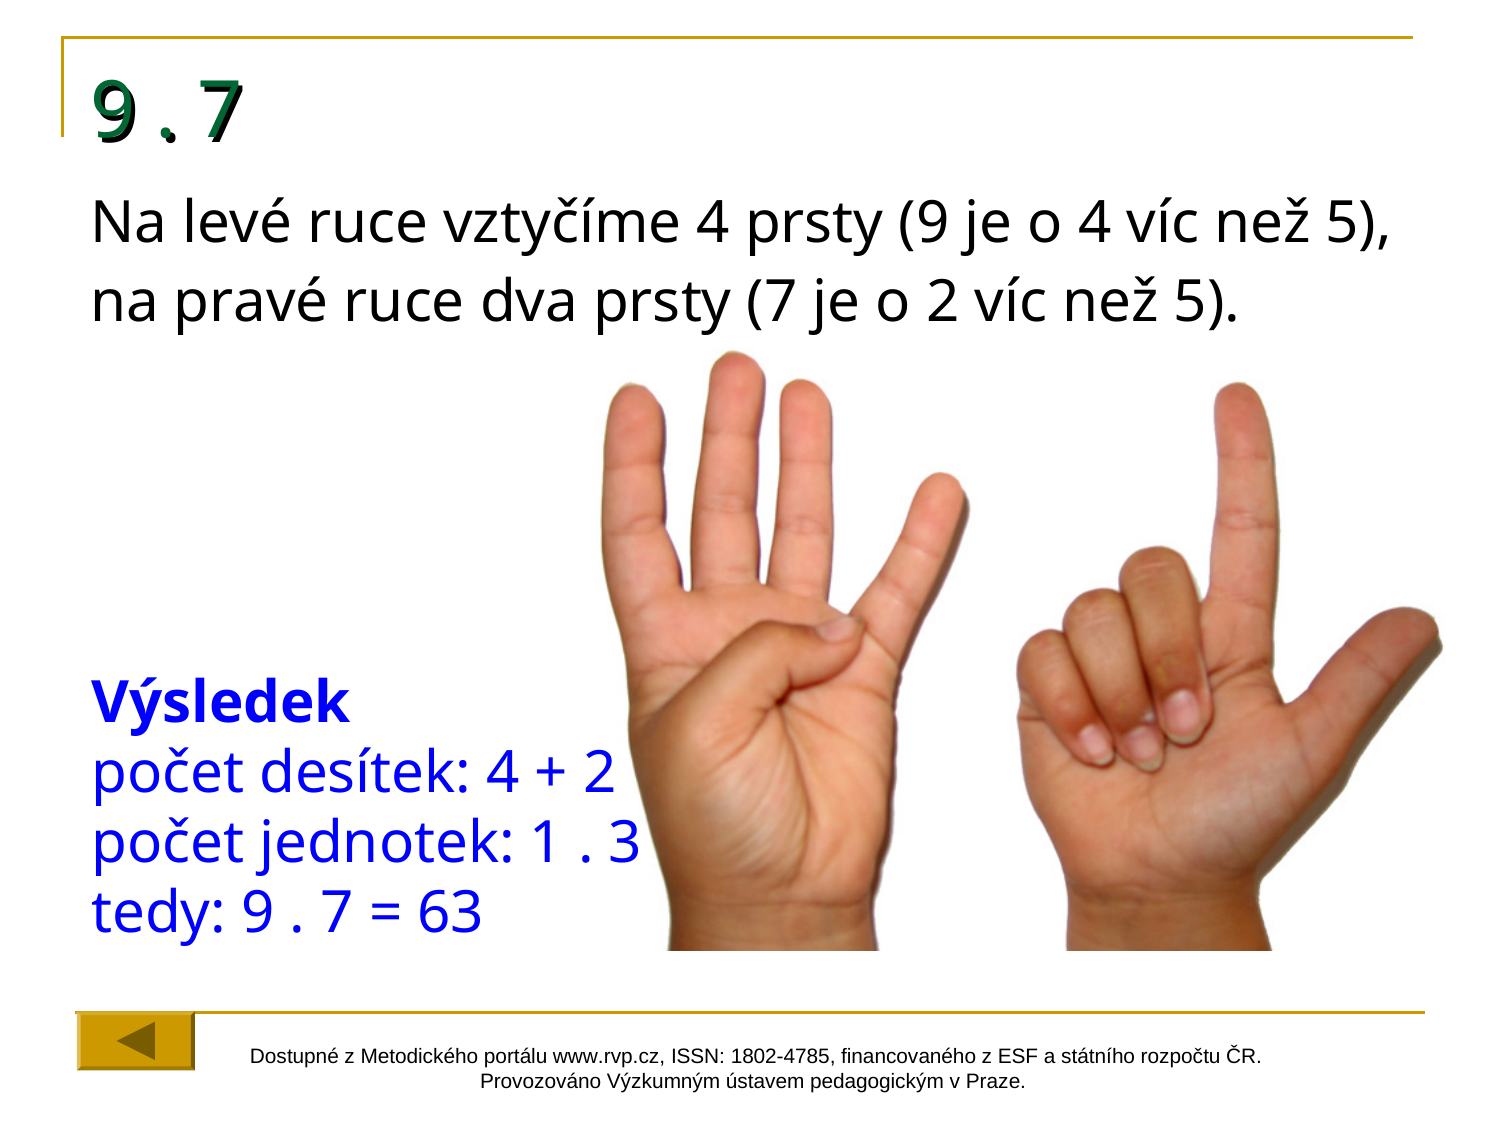

# 9 . 7
Na levé ruce vztyčíme 4 prsty (9 je o 4 víc než 5), na pravé ruce dva prsty (7 je o 2 víc než 5).
Výsledek
počet desítek: 4 + 2
počet jednotek: 1 . 3
tedy: 9 . 7 = 63